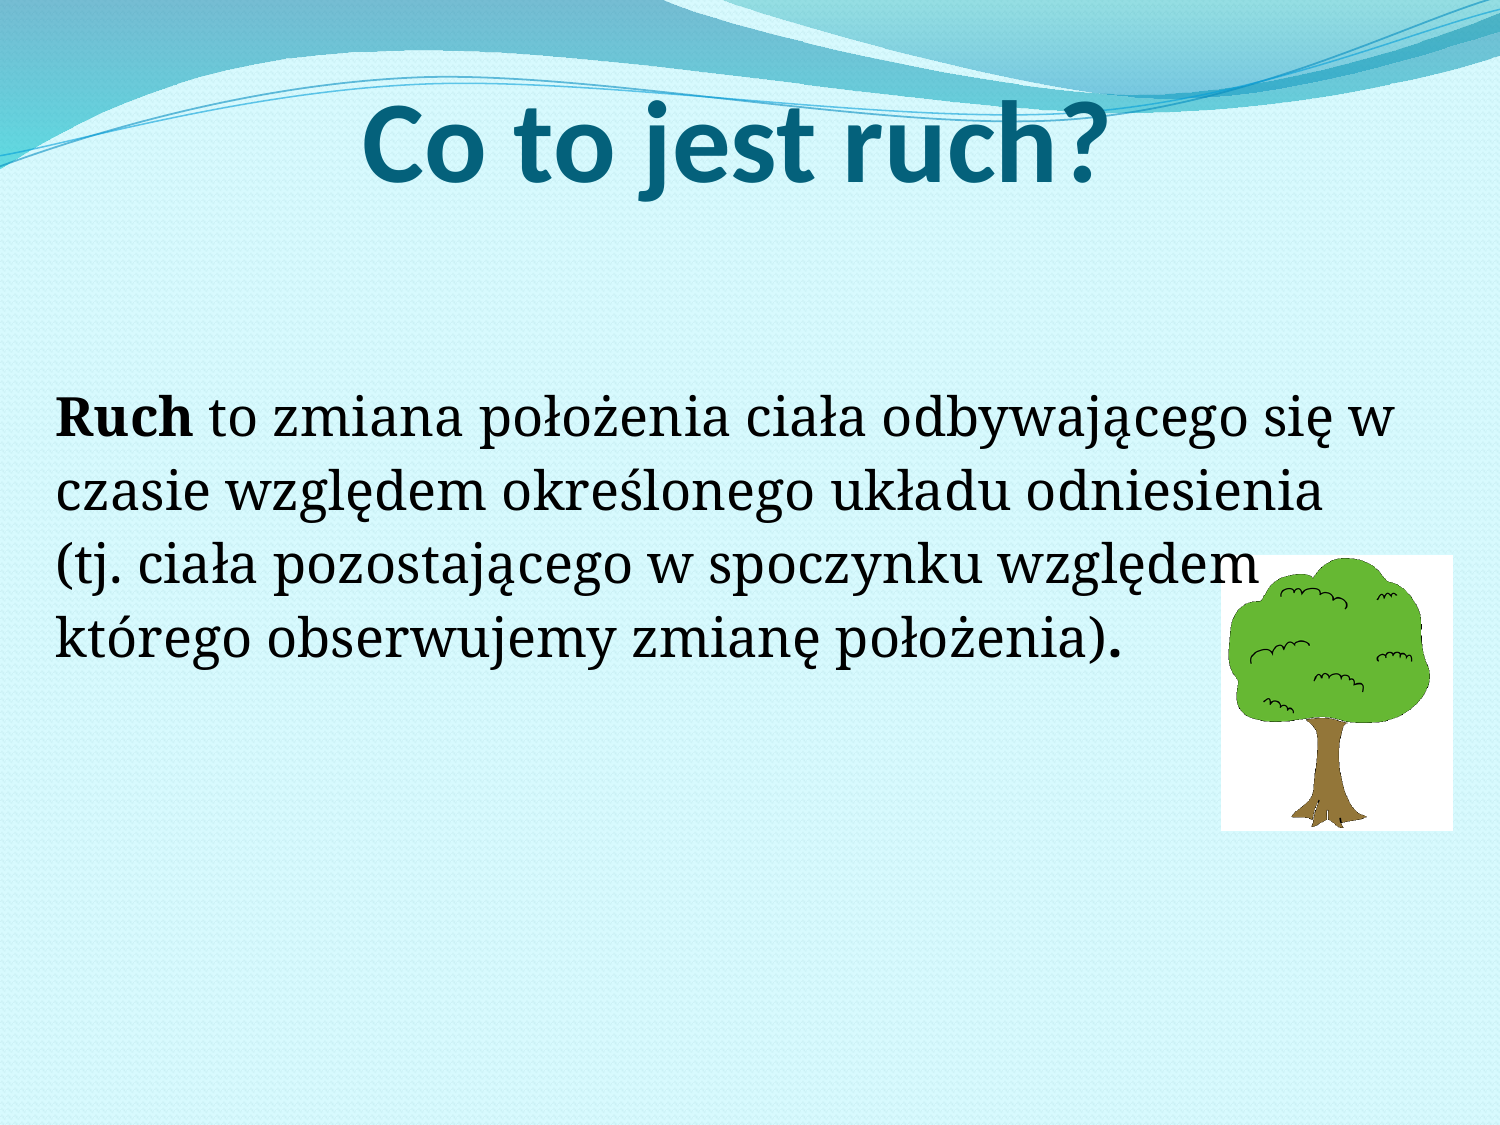

# Co to jest ruch?
Ruch to zmiana położenia ciała odbywającego się w czasie względem określonego układu odniesienia (tj. ciała pozostającego w spoczynku względem którego obserwujemy zmianę położenia).